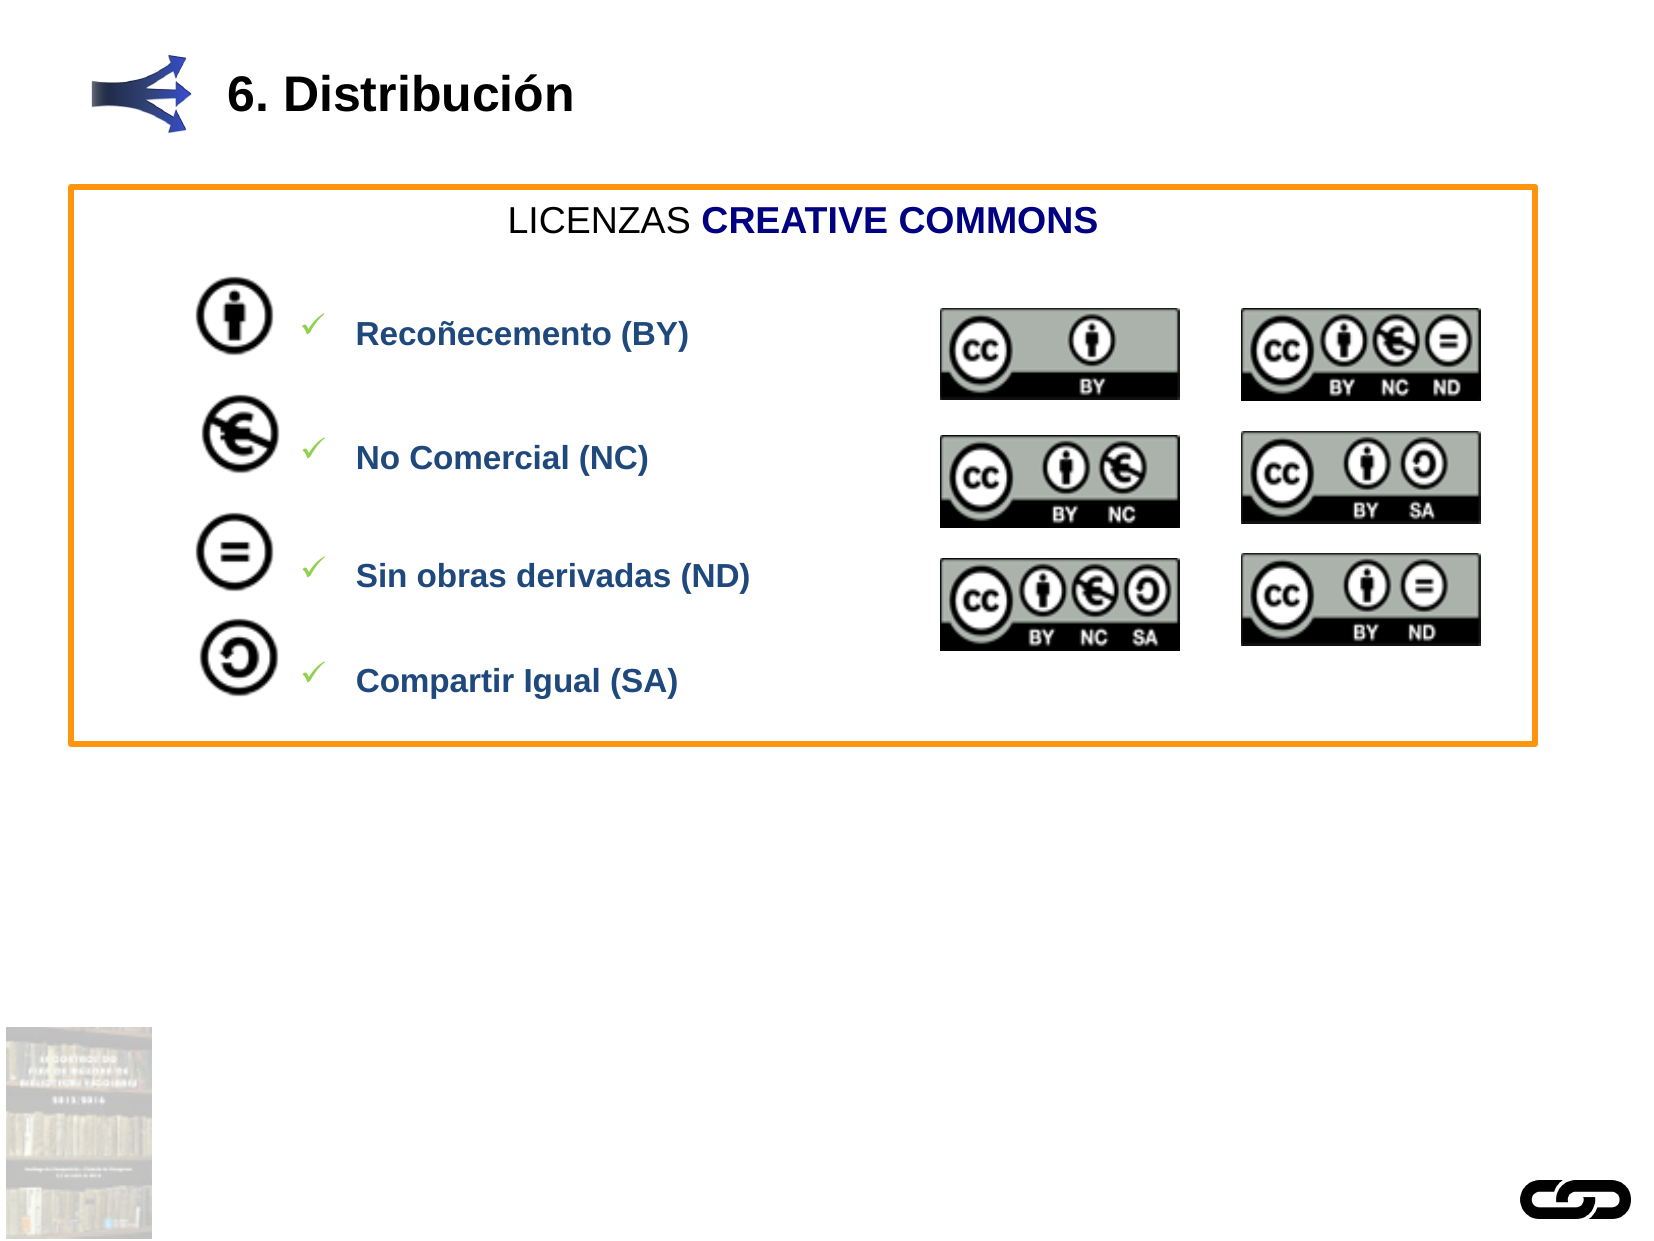

6. Distribución
LICENZAS CREATIVE COMMONS
Recoñecemento (BY)
No Comercial (NC)
Sin obras derivadas (ND)
Compartir Igual (SA)